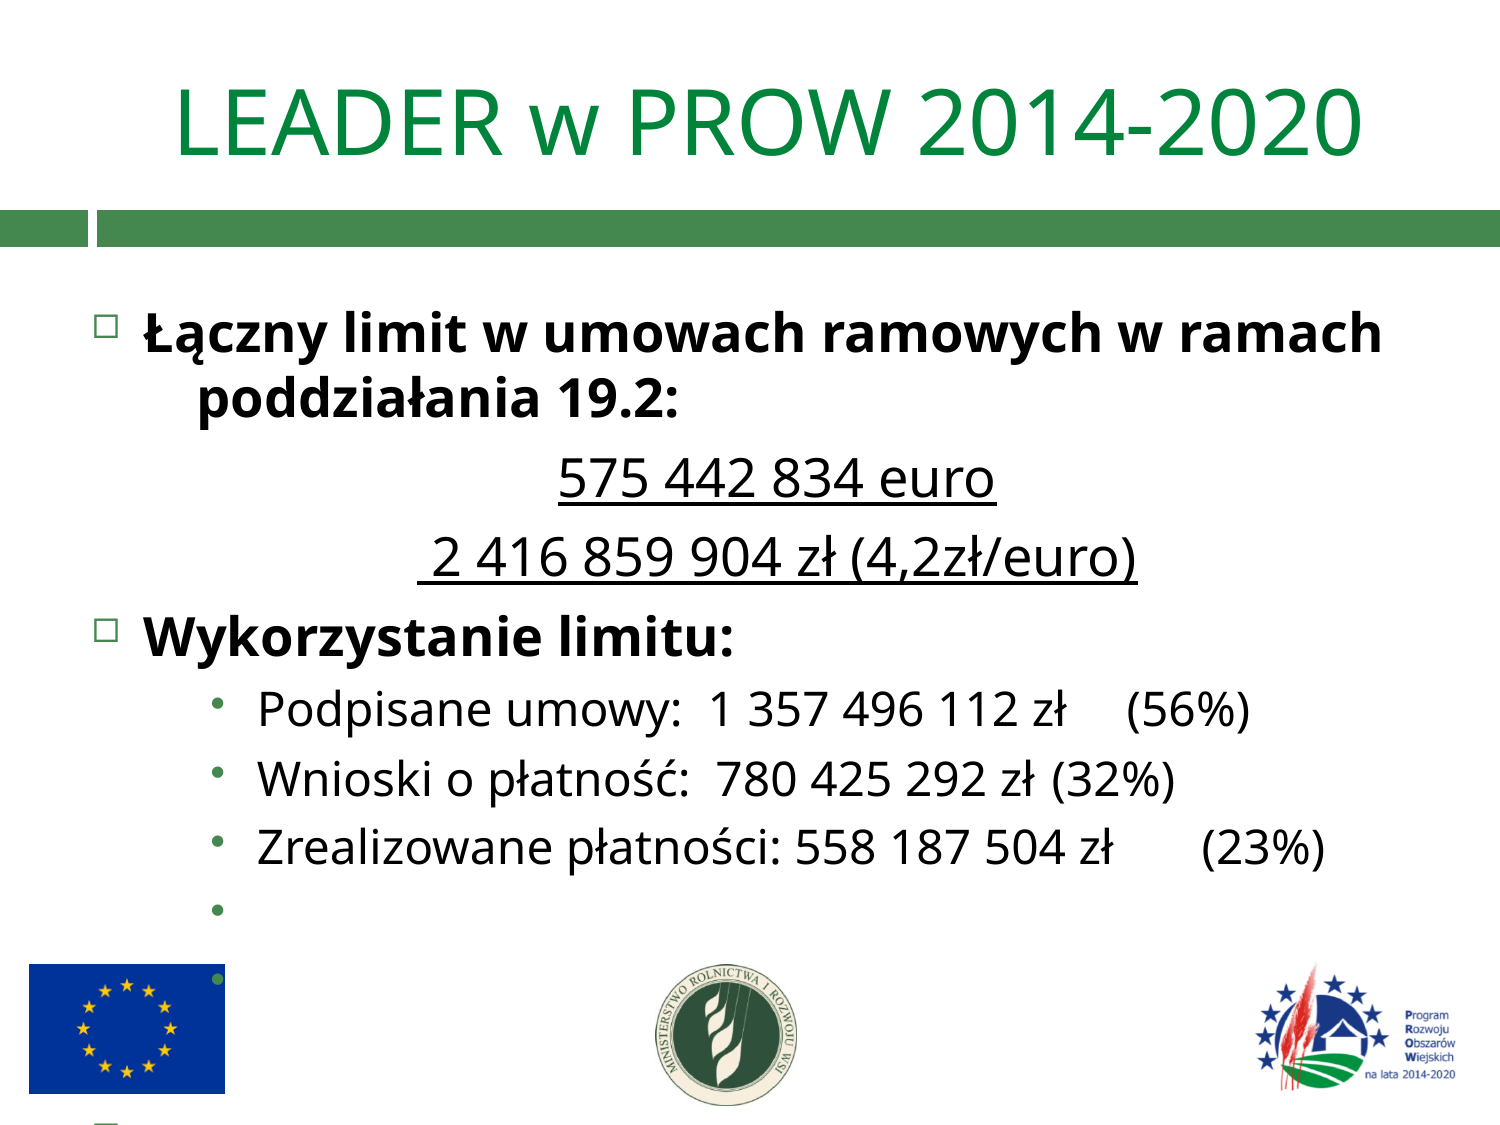

# LEADER w PROW 2014-2020
Łączny limit w umowach ramowych w ramach poddziałania 19.2:
575 442 834 euro
 2 416 859 904 zł (4,2zł/euro)
Wykorzystanie limitu:
Podpisane umowy: 1 357 496 112 zł 	(56%)
Wnioski o płatność: 780 425 292 zł 	(32%)
Zrealizowane płatności: 558 187 504 zł 	(23%)